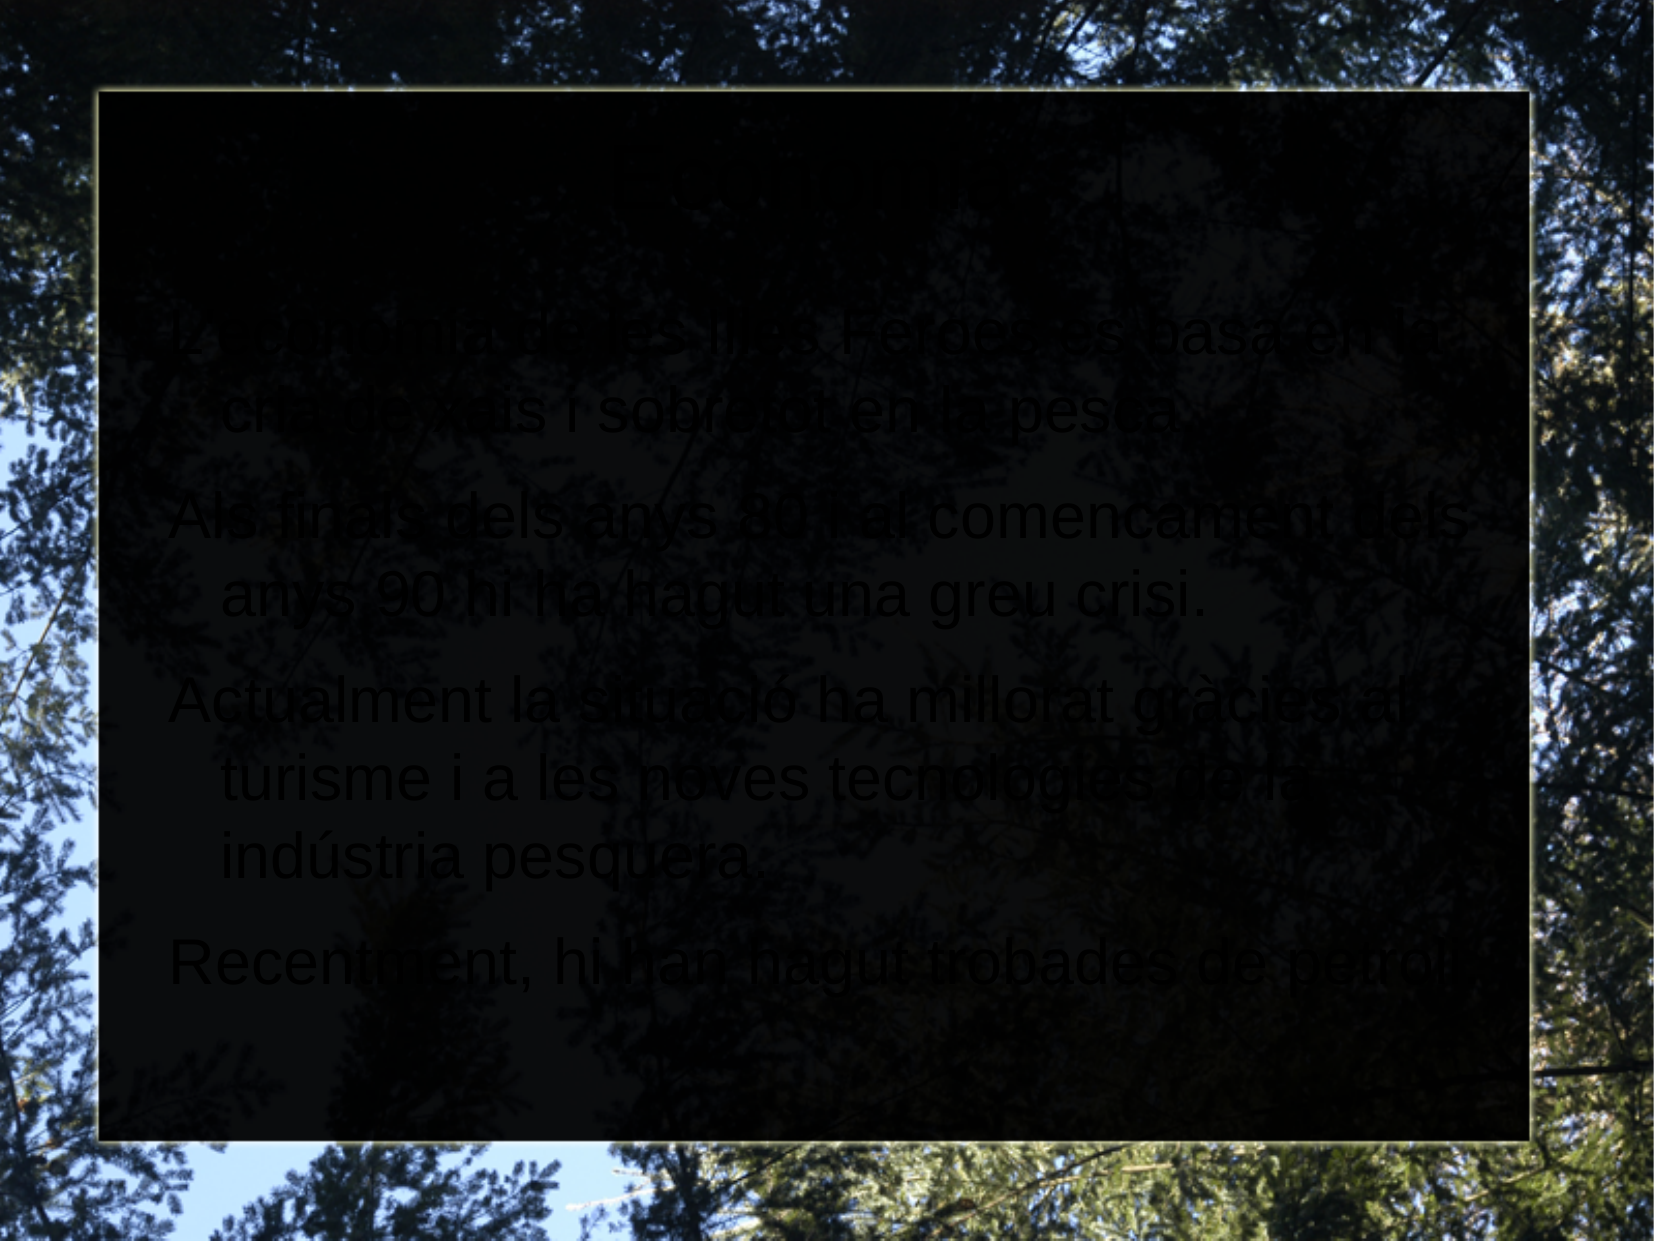

# Economia
L'economia de les Illes Feroes es basa en la cria de xais i sobretot en la pesca.
Als finals dels anys 80 i al comencament dels anys 90 hi ha hagut una greu crisi.
Actualment la situació ha millorat gràcies al turisme i a les noves tecnologies de la indústria pesquera.
Recentment, hi han hagut trobades de petroli.